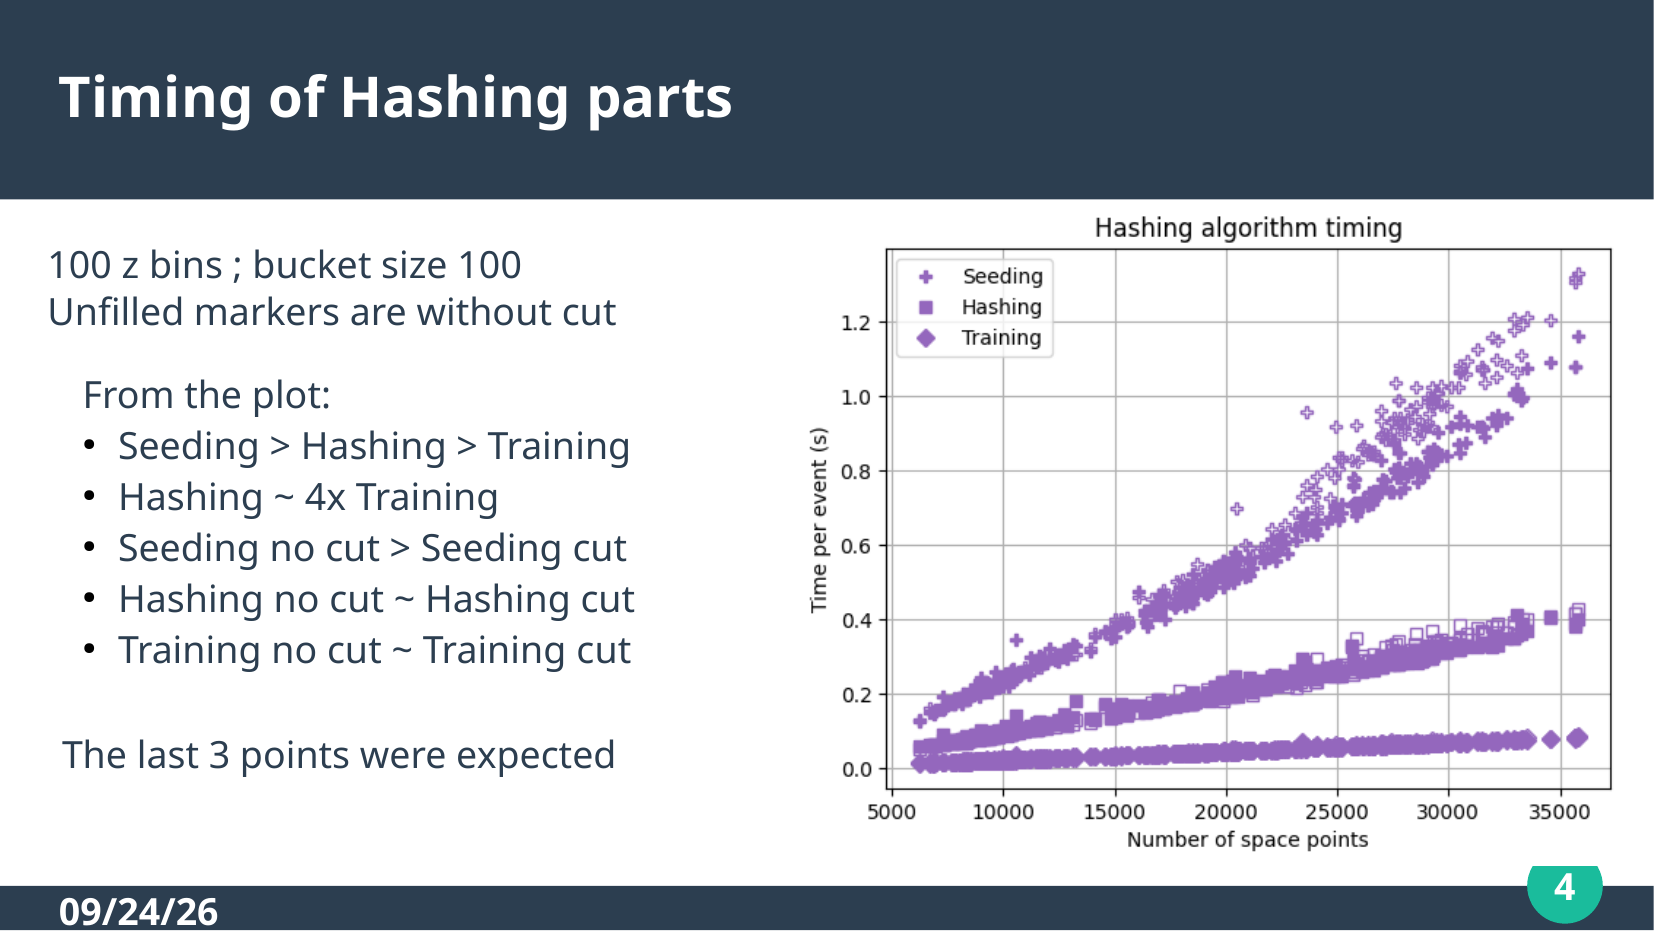

# Timing of Hashing parts
100 z bins ; bucket size 100
Unfilled markers are without cut
From the plot:
Seeding > Hashing > Training
Hashing ~ 4x Training
Seeding no cut > Seeding cut
Hashing no cut ~ Hashing cut
Training no cut ~ Training cut
The last 3 points were expected